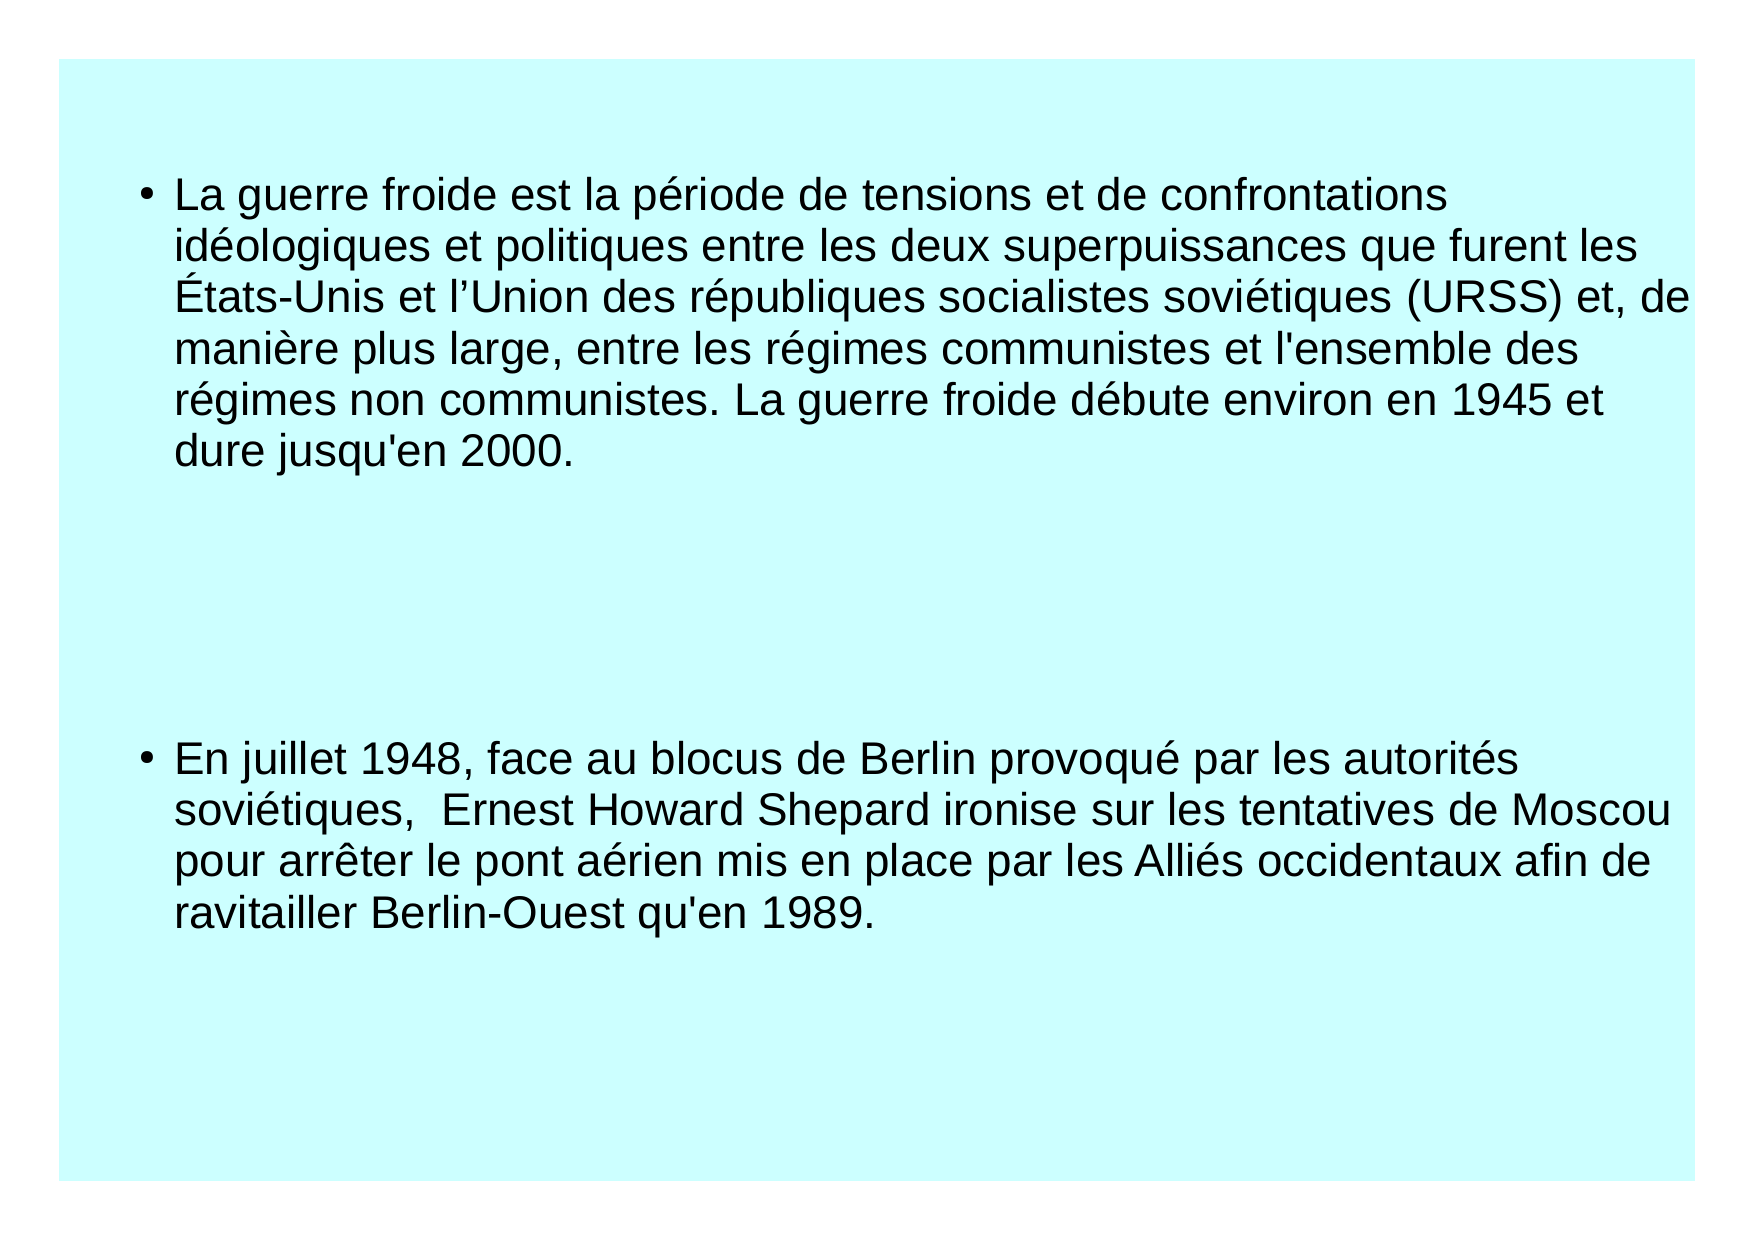

La guerre froide est la période de tensions et de confrontations idéologiques et politiques entre les deux superpuissances que furent les États-Unis et l’Union des républiques socialistes soviétiques (URSS) et, de manière plus large, entre les régimes communistes et l'ensemble des régimes non communistes. La guerre froide débute environ en 1945 et dure jusqu'en 2000.
En juillet 1948, face au blocus de Berlin provoqué par les autorités soviétiques, Ernest Howard Shepard ironise sur les tentatives de Moscou pour arrêter le pont aérien mis en place par les Alliés occidentaux afin de ravitailler Berlin-Ouest qu'en 1989.